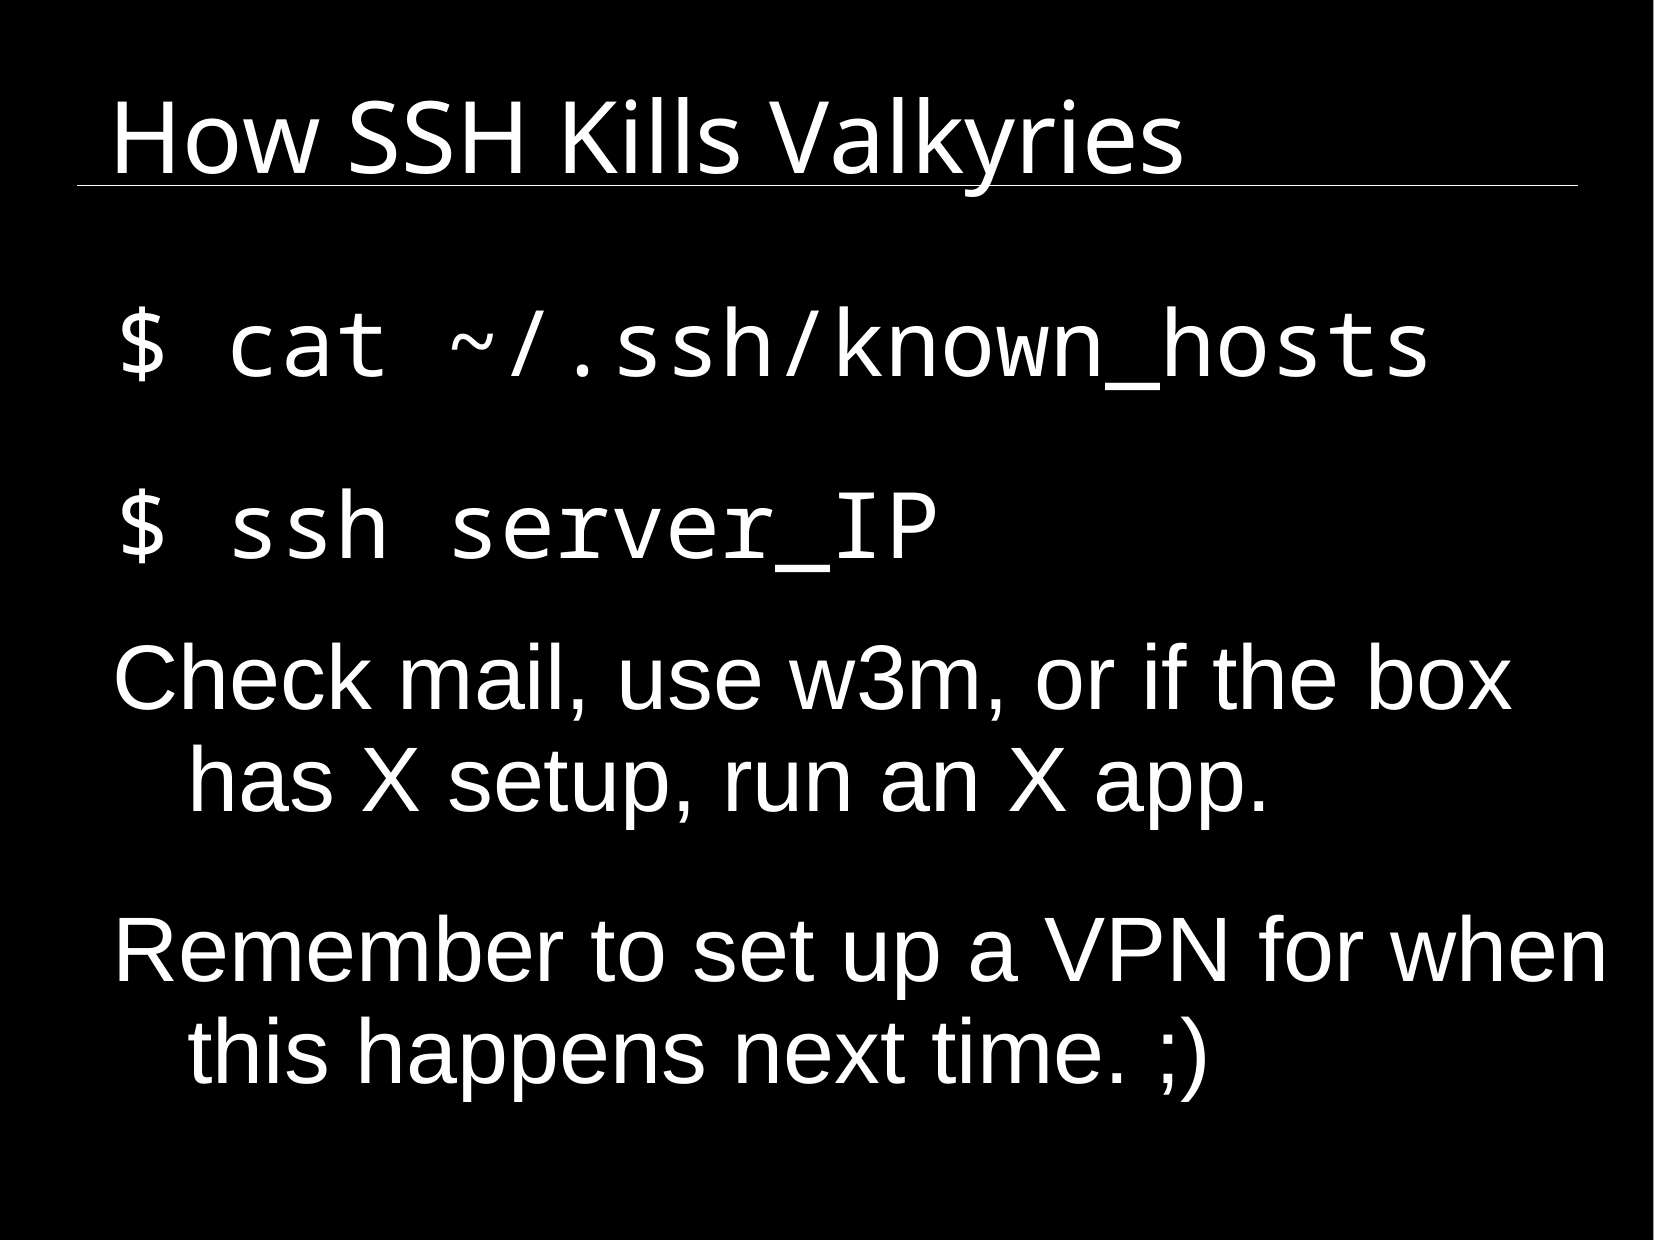

How SSH Kills Valkyries
$ cat ~/.ssh/known_hosts
$ ssh server_IP
Check mail, use w3m, or if the box
	has X setup, run an X app.
Remember to set up a VPN for when
	this happens next time. ;)